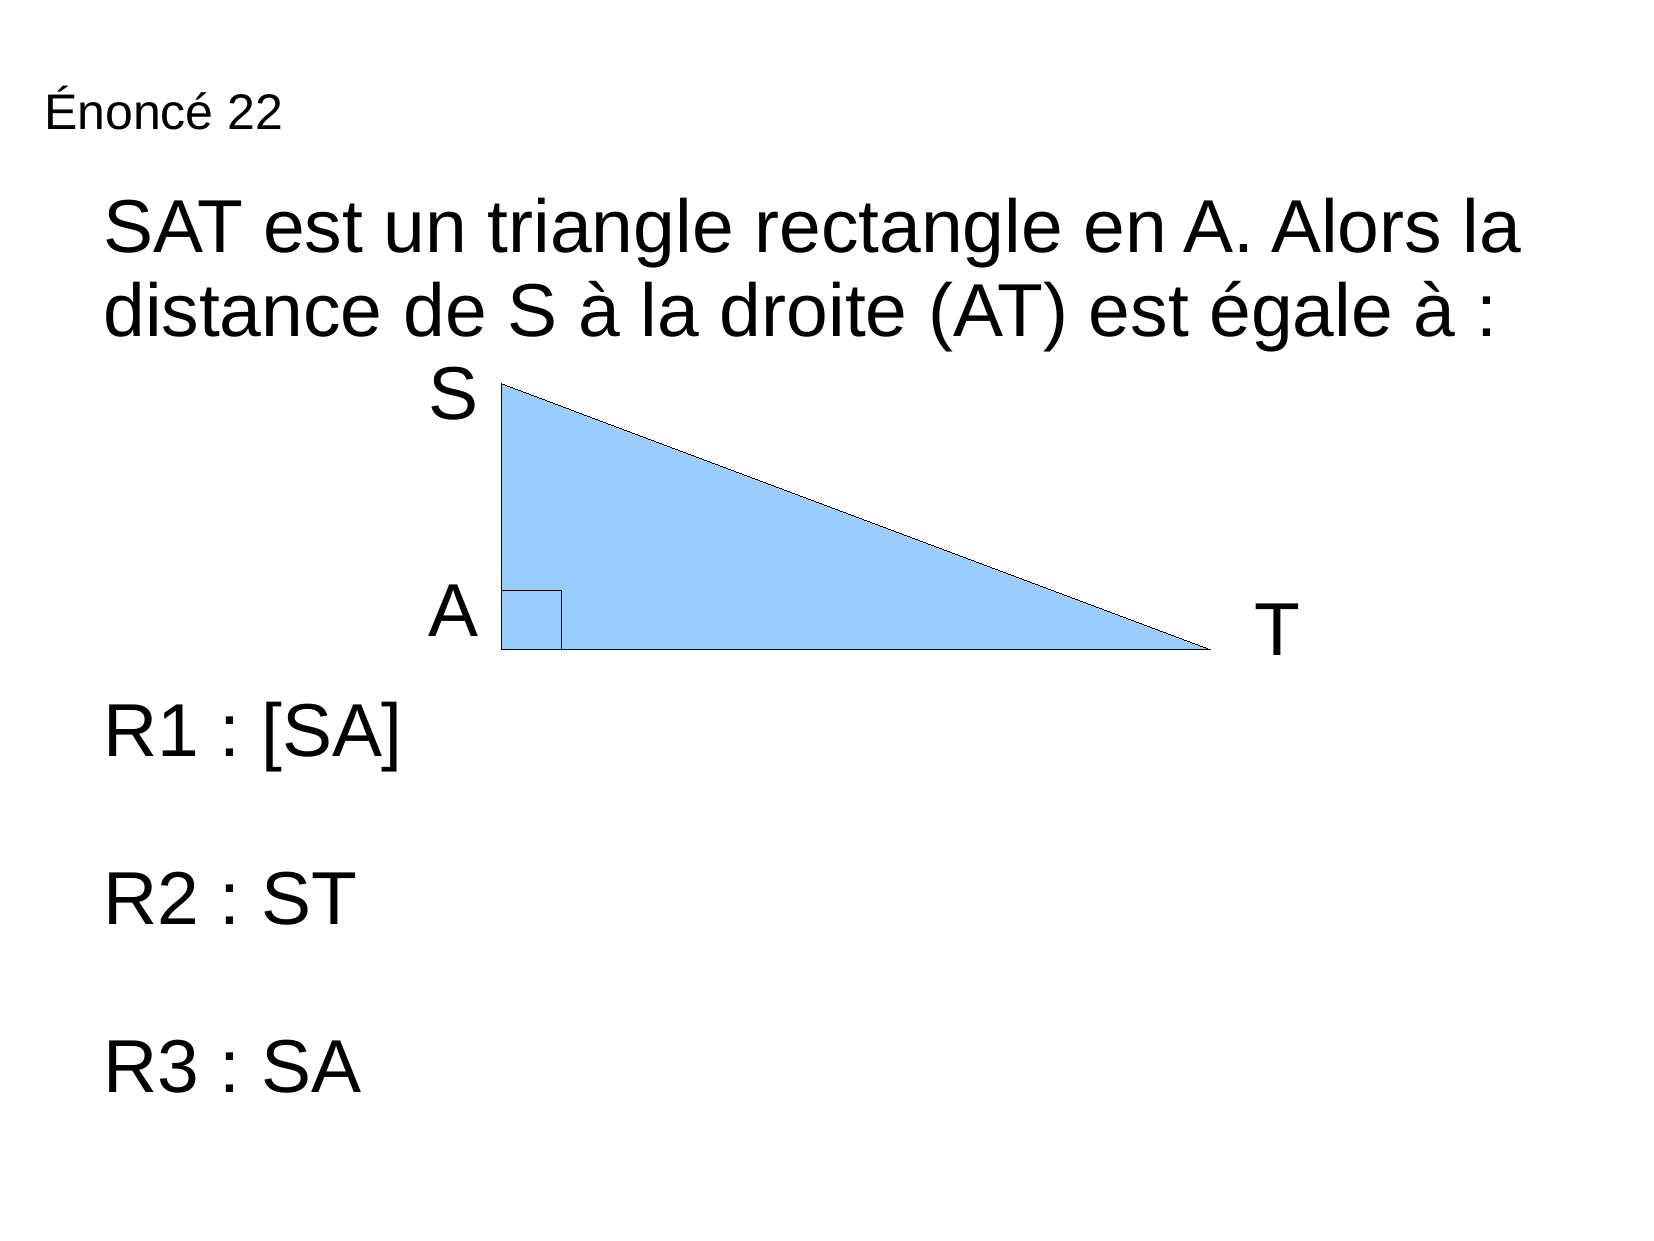

Énoncé 22
SAT est un triangle rectangle en A. Alors la distance de S à la droite (AT) est égale à :
R1 : [SA]
R2 : ST
R3 : SA
S
A
T